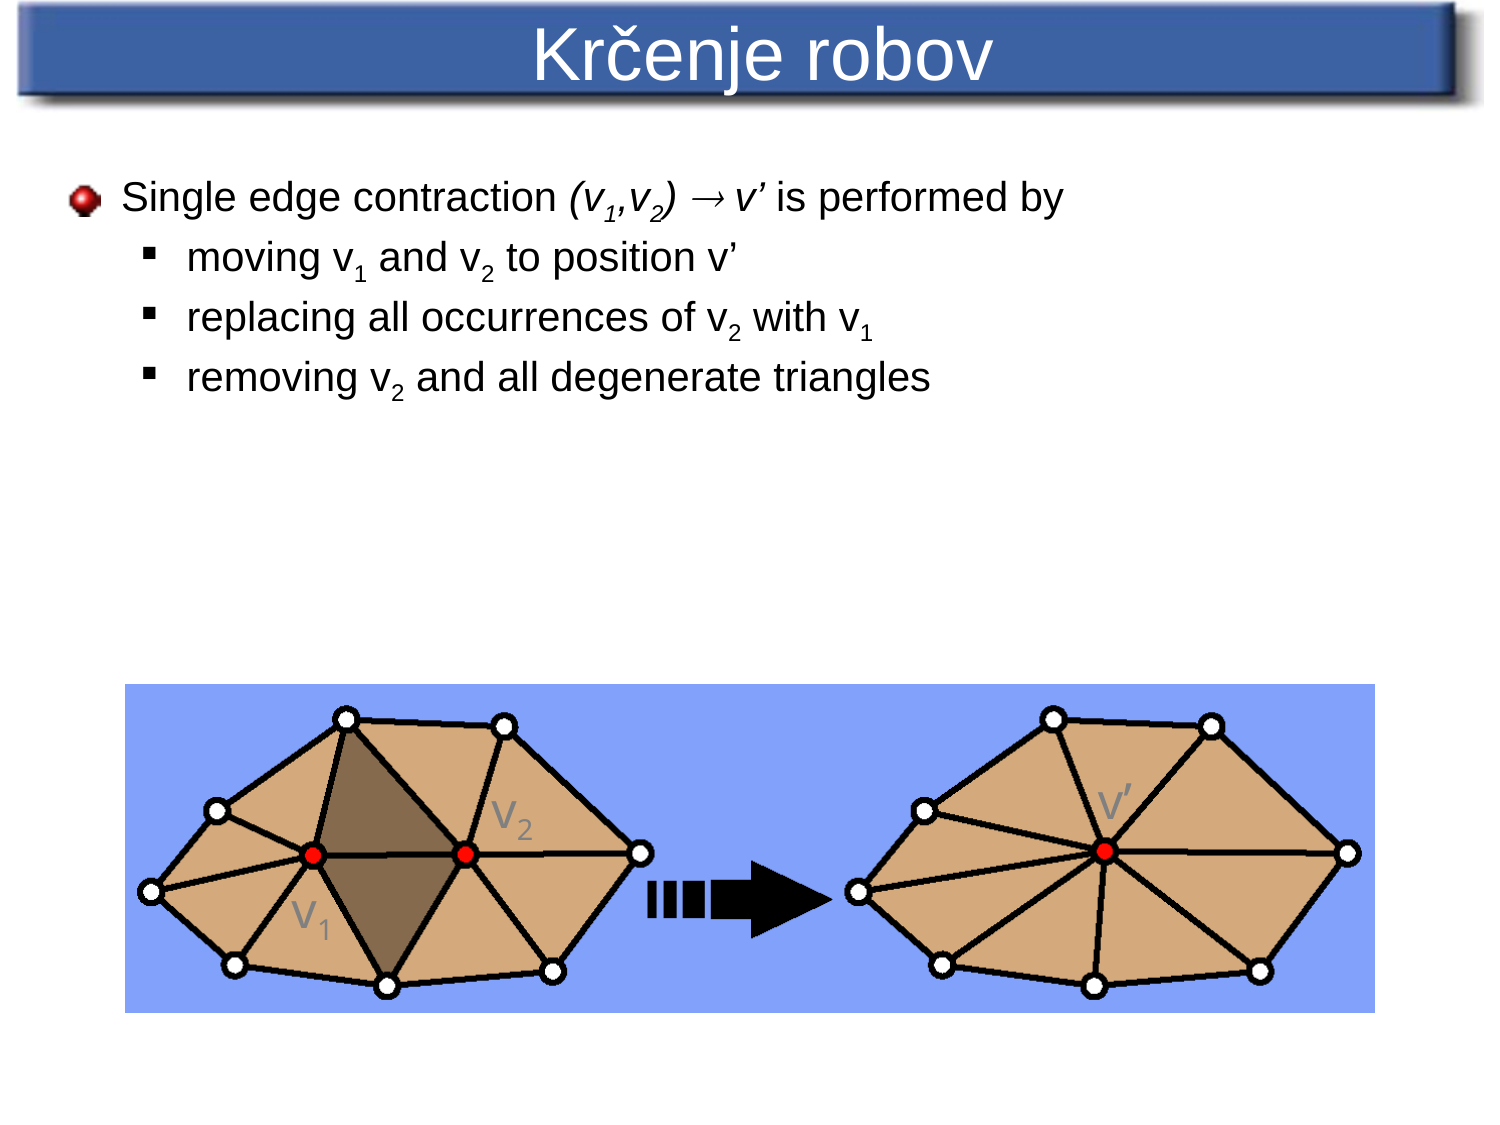

# Krčenje robov
Single edge contraction (v1,v2)  v’ is performed by
moving v1 and v2 to position v’
replacing all occurrences of v2 with v1
removing v2 and all degenerate triangles
v’
v2
v1